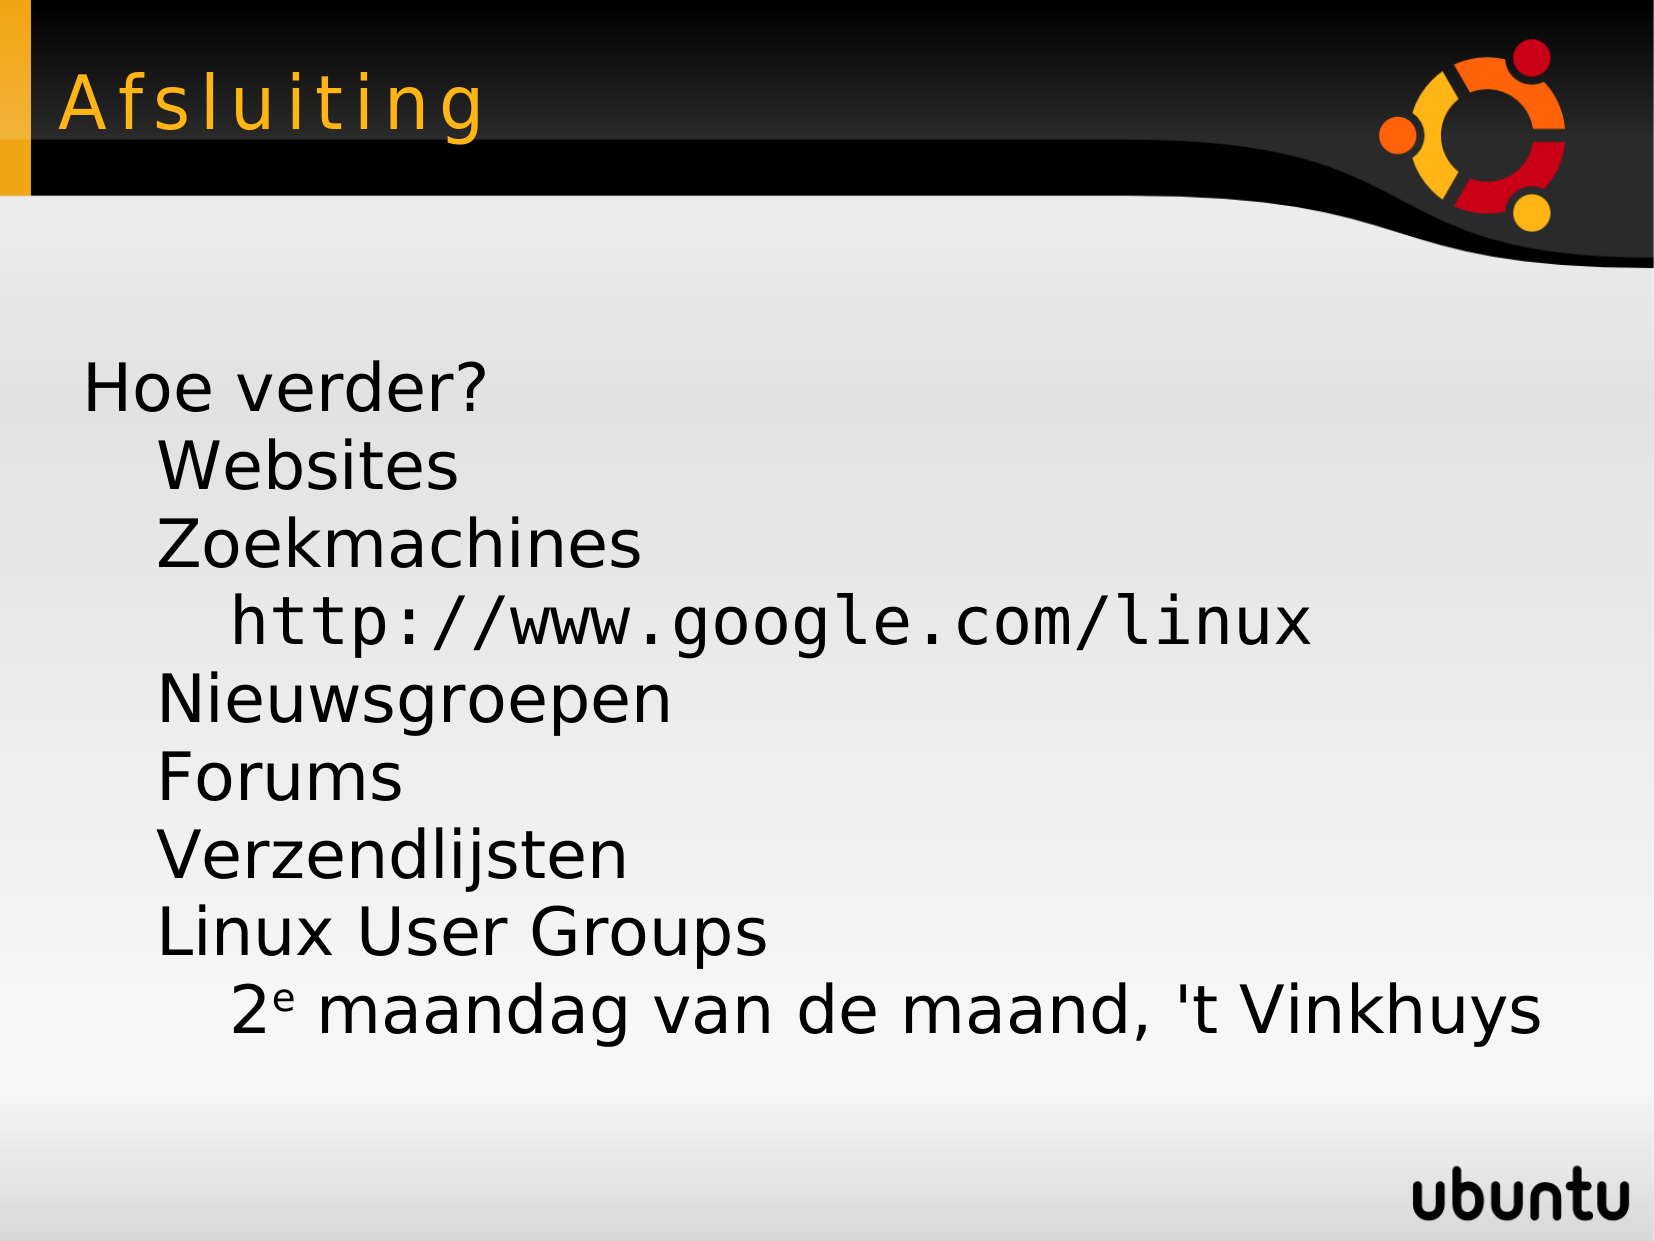

# Afsluiting
Hoe verder?
Websites
Zoekmachines
http://www.google.com/linux
Nieuwsgroepen
Forums
Verzendlijsten
Linux User Groups
2e maandag van de maand, 't Vinkhuys